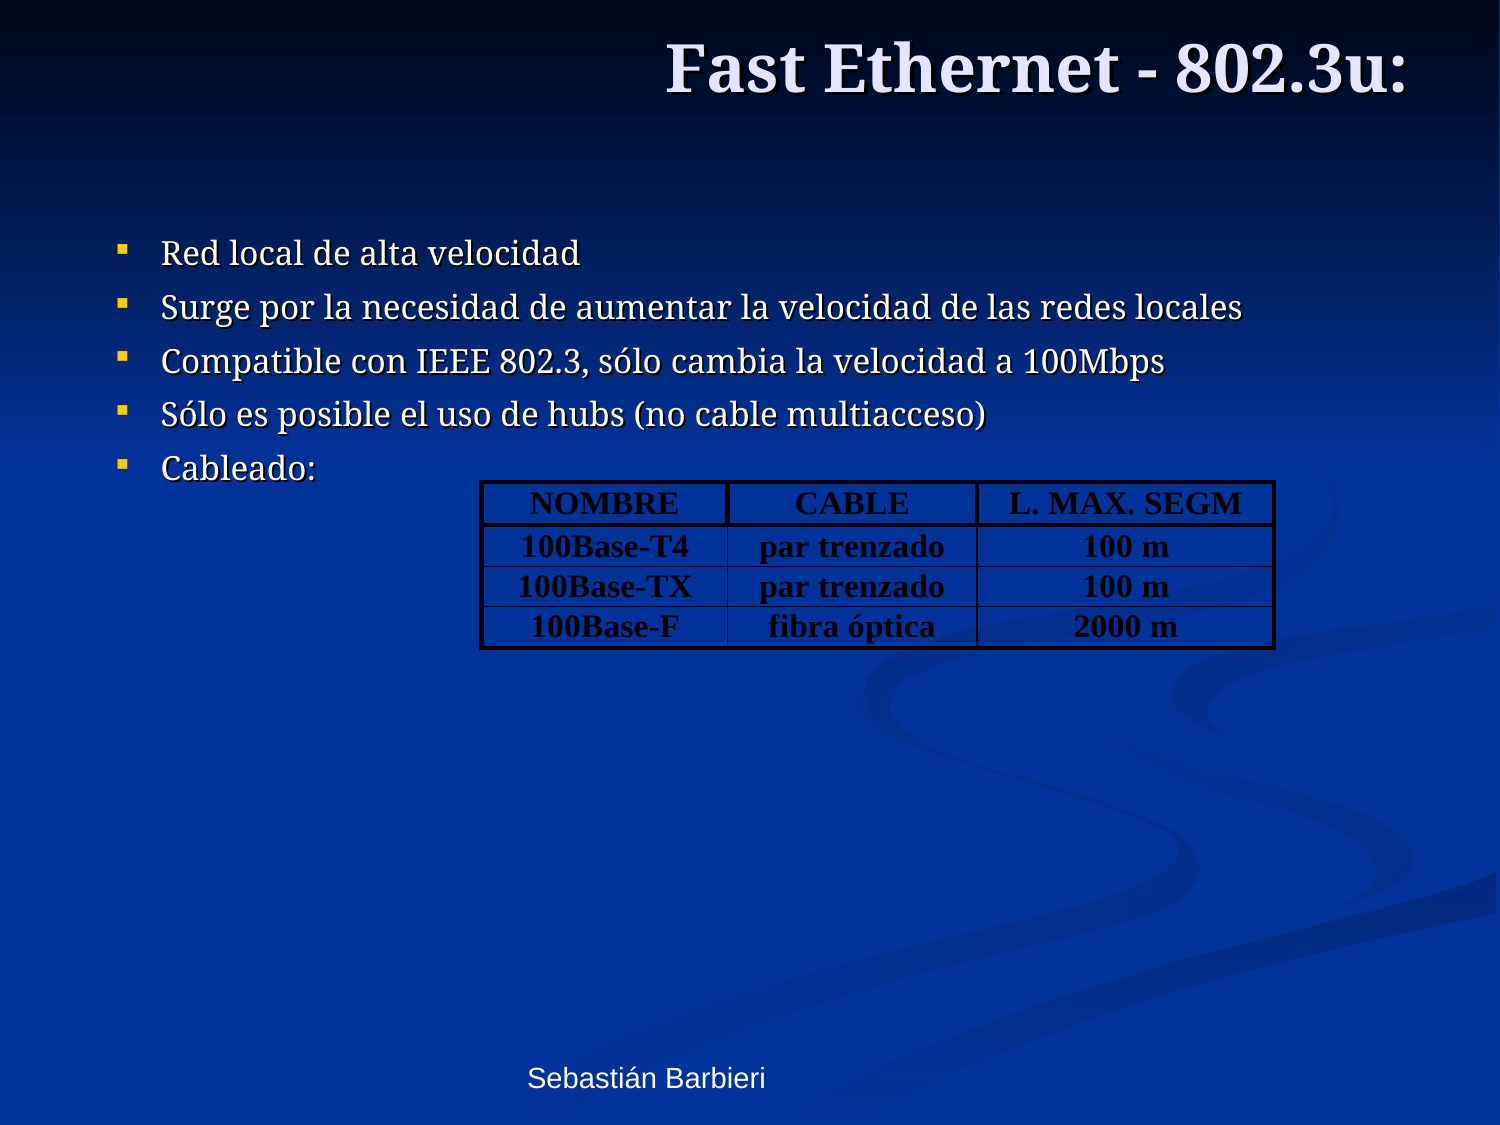

Fast Ethernet - 802.3u:
Red local de alta velocidad
Surge por la necesidad de aumentar la velocidad de las redes locales
Compatible con IEEE 802.3, sólo cambia la velocidad a 100Mbps
Sólo es posible el uso de hubs (no cable multiacceso)
Cableado: